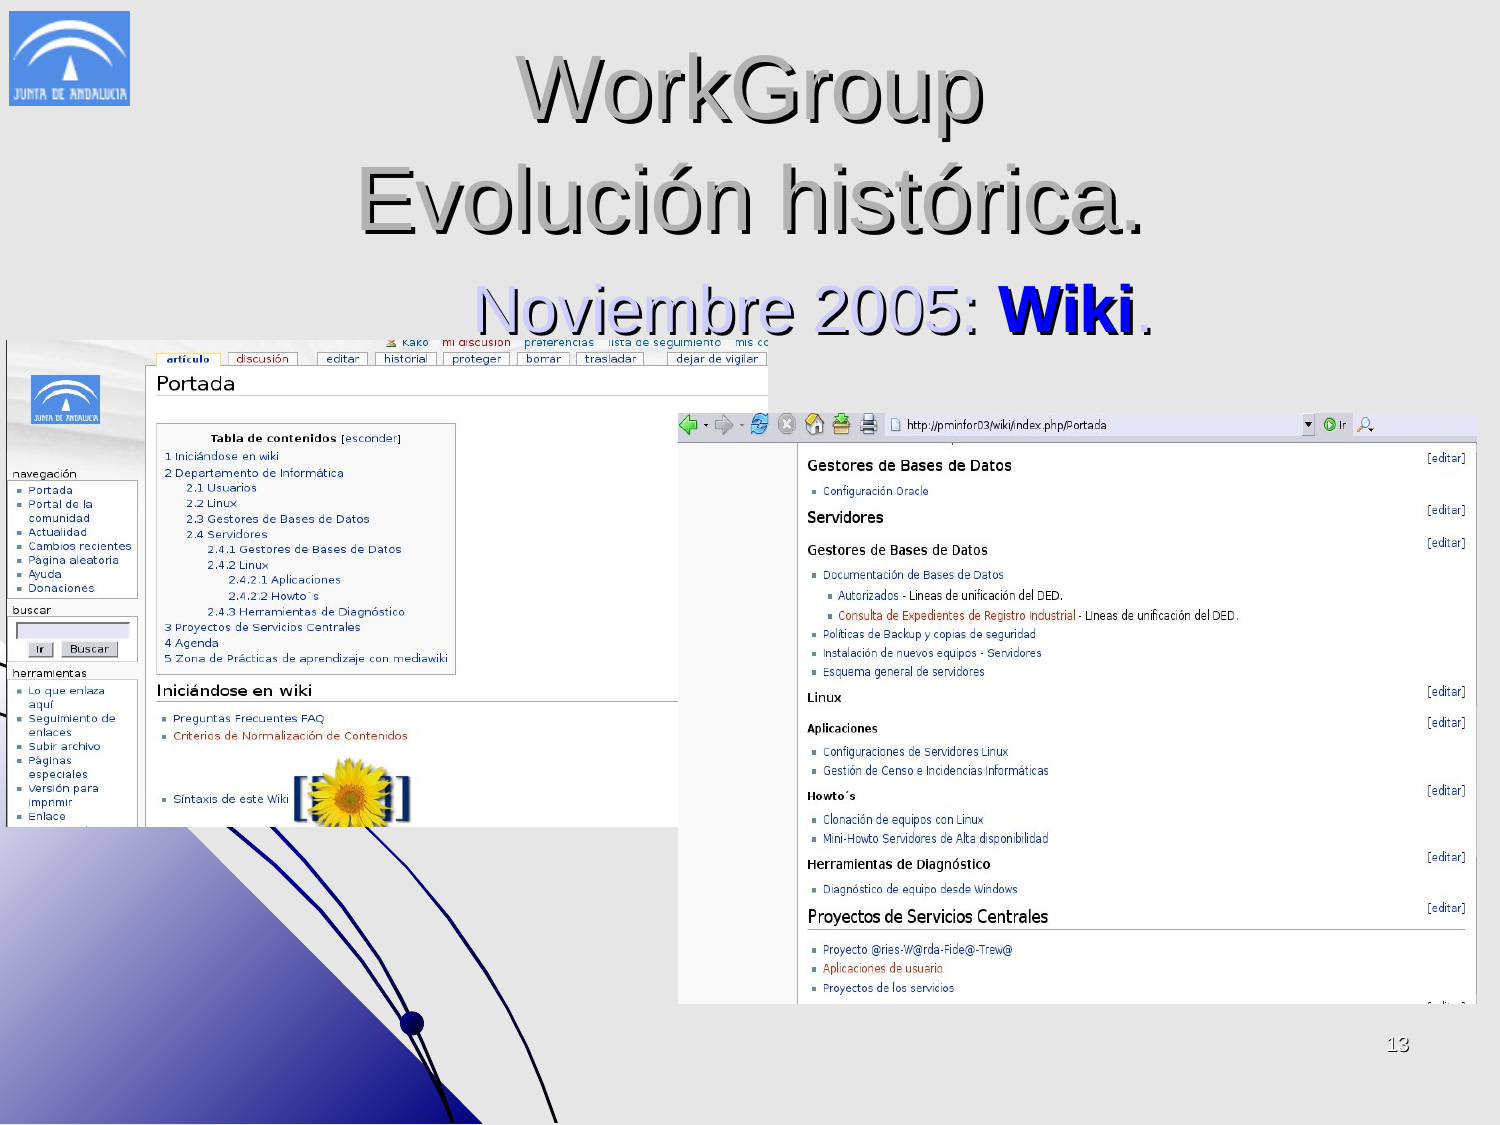

# WorkGroup Evolución histórica.
Noviembre 2005: Wiki.
13